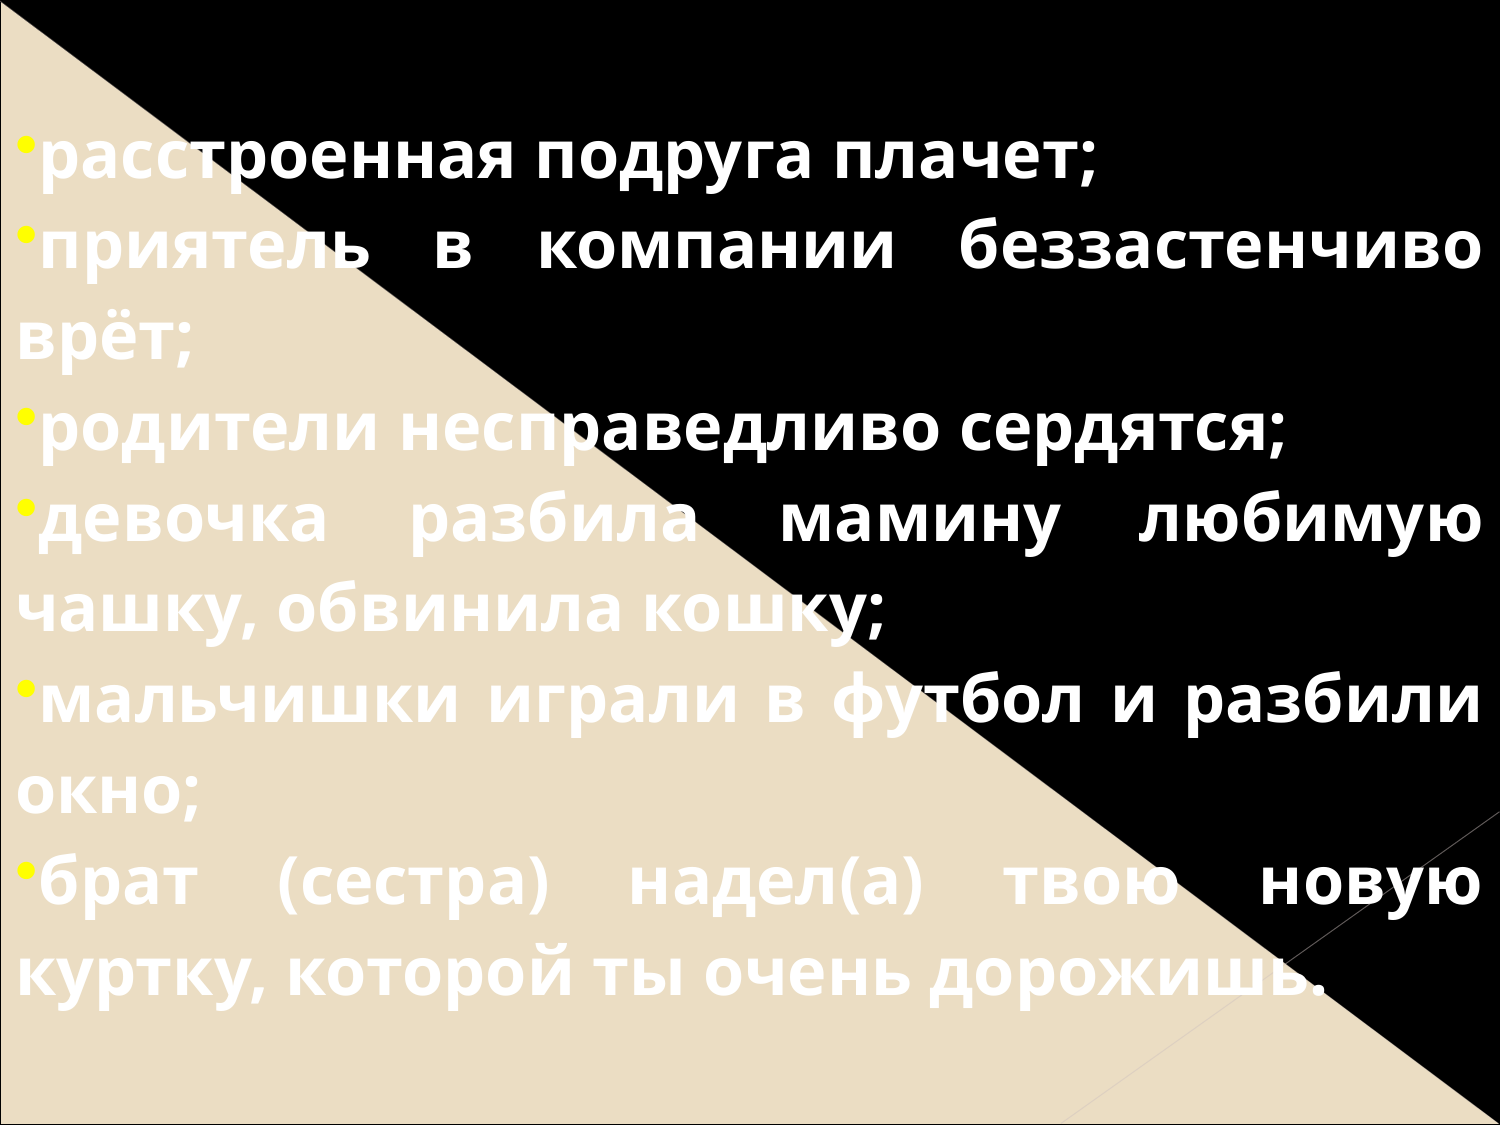

расстроенная подруга плачет;
приятель в компании беззастенчиво врёт;
родители несправедливо сердятся;
девочка разбила мамину любимую чашку, обвинила кошку;
мальчишки играли в футбол и разбили окно;
брат (сестра) надел(а) твою новую куртку, которой ты очень дорожишь.